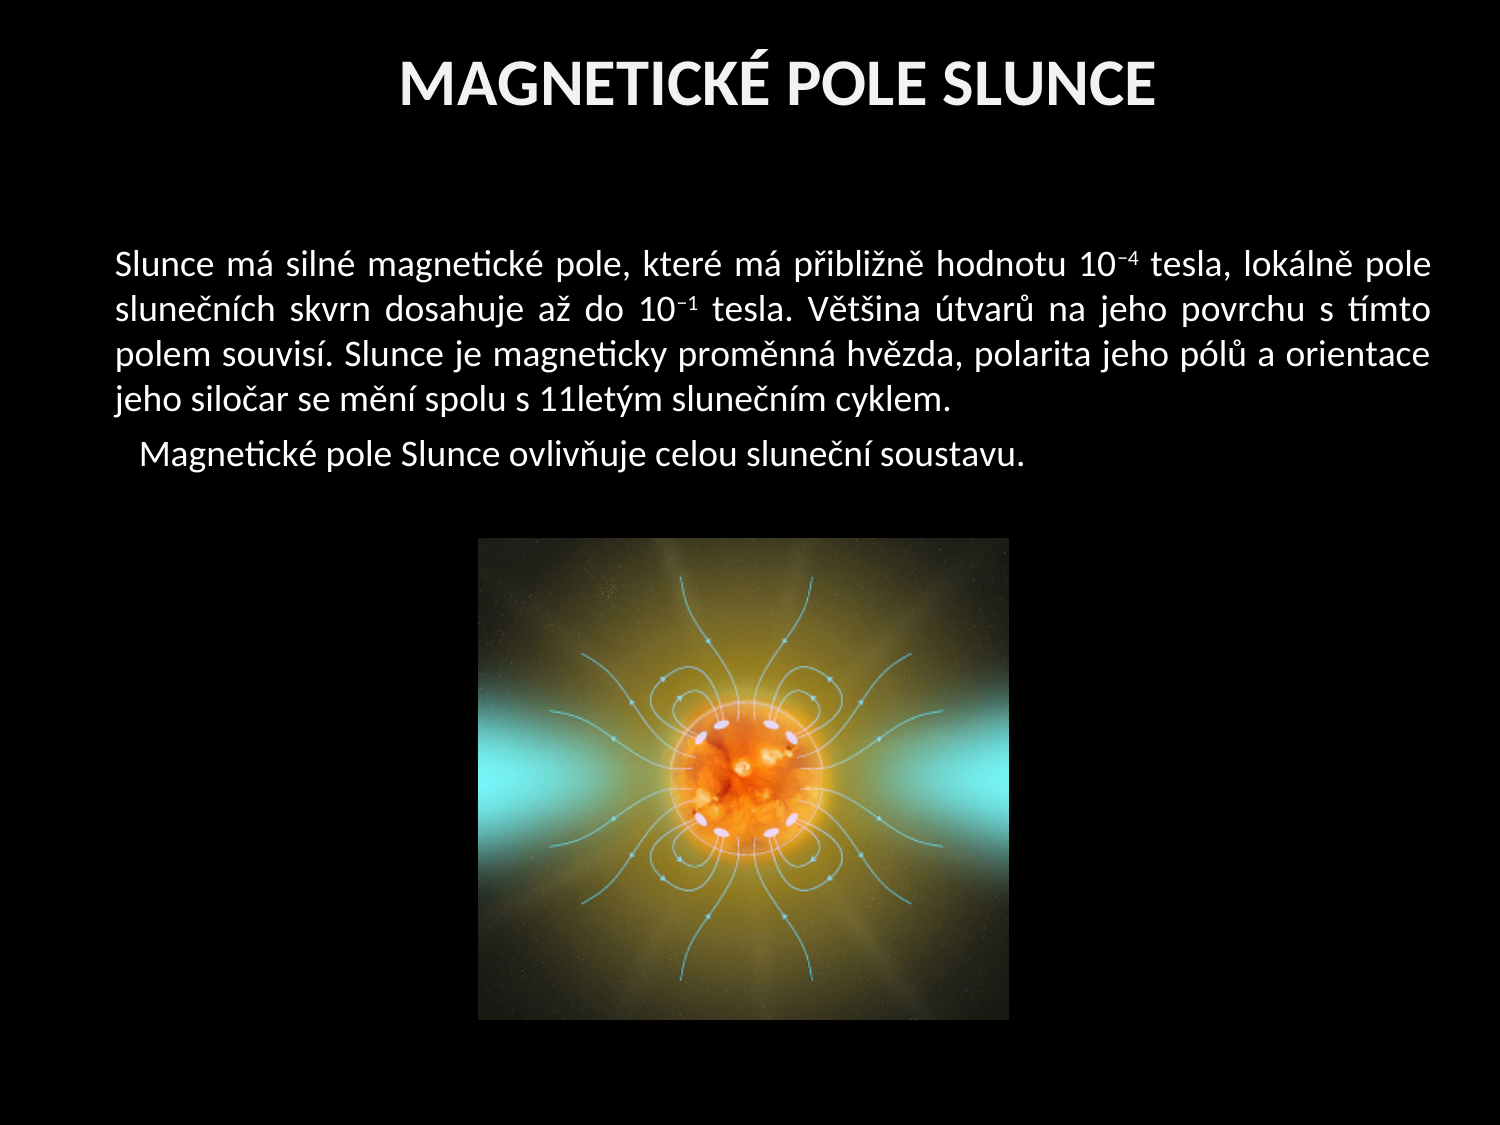

MAGNETICKÉ POLE SLUNCE
Slunce má silné magnetické pole, které má přibližně hodnotu 10−4 tesla, lokálně pole slunečních skvrn dosahuje až do 10−1 tesla. Většina útvarů na jeho povrchu s tímto polem souvisí. Slunce je magneticky proměnná hvězda, polarita jeho pólů a orientace jeho siločar se mění spolu s 11letým slunečním cyklem.
Magnetické pole Slunce ovlivňuje celou sluneční soustavu.